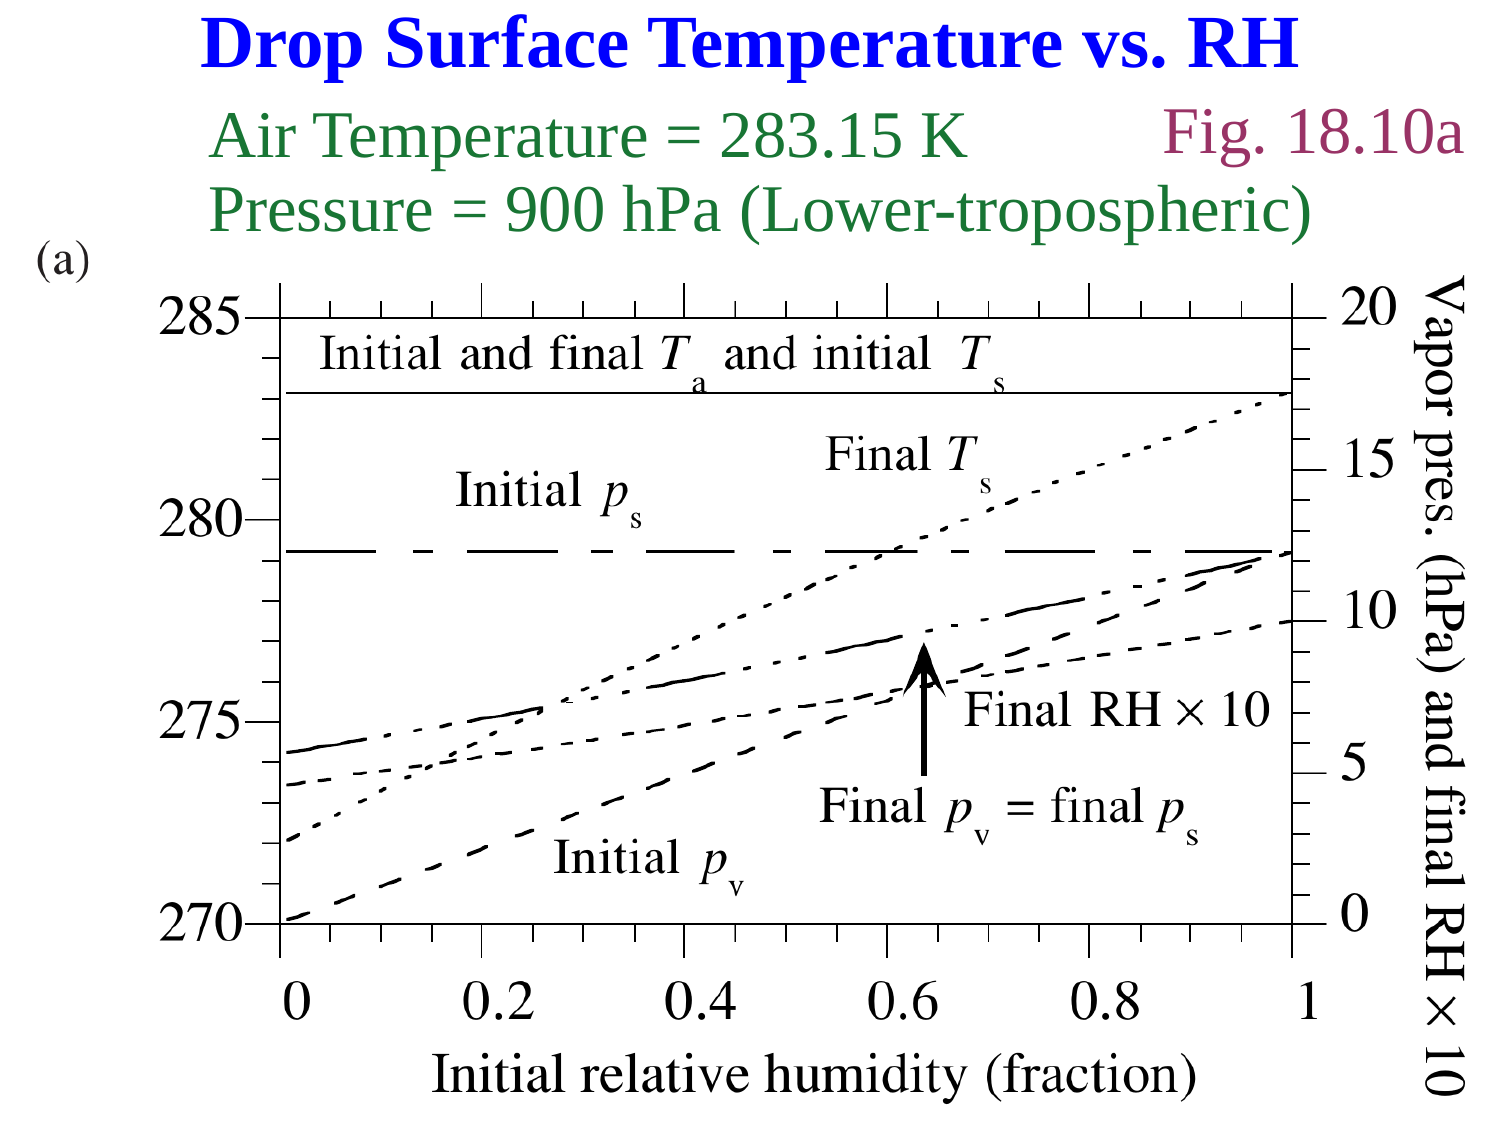

# Drop Surface Temperature vs. RH
Fig. 18.10a
Air Temperature = 283.15 K
Pressure = 900 hPa (Lower-tropospheric)